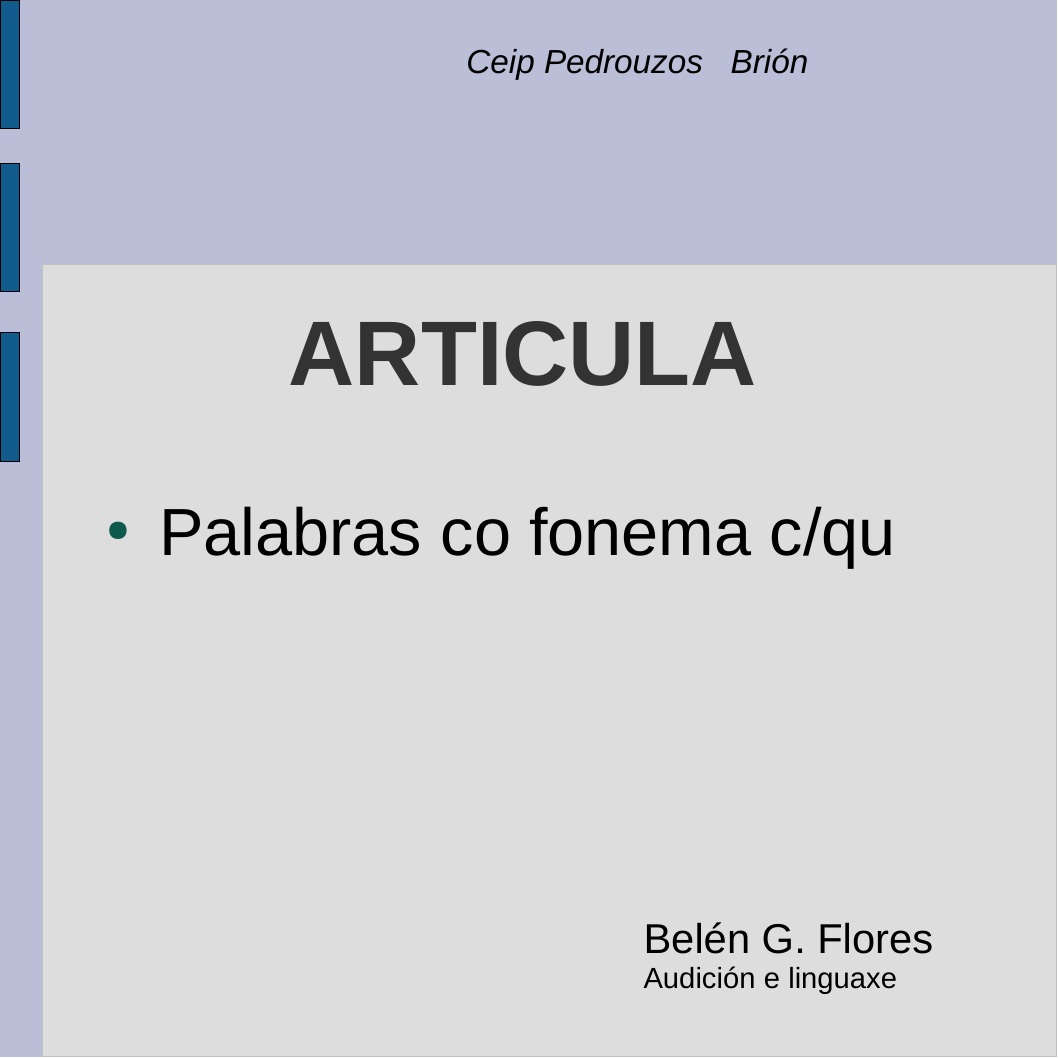

Ceip Pedrouzos Brión
# ARTICULA
Palabras co fonema c/qu
Belén G. Flores
Audición e linguaxe